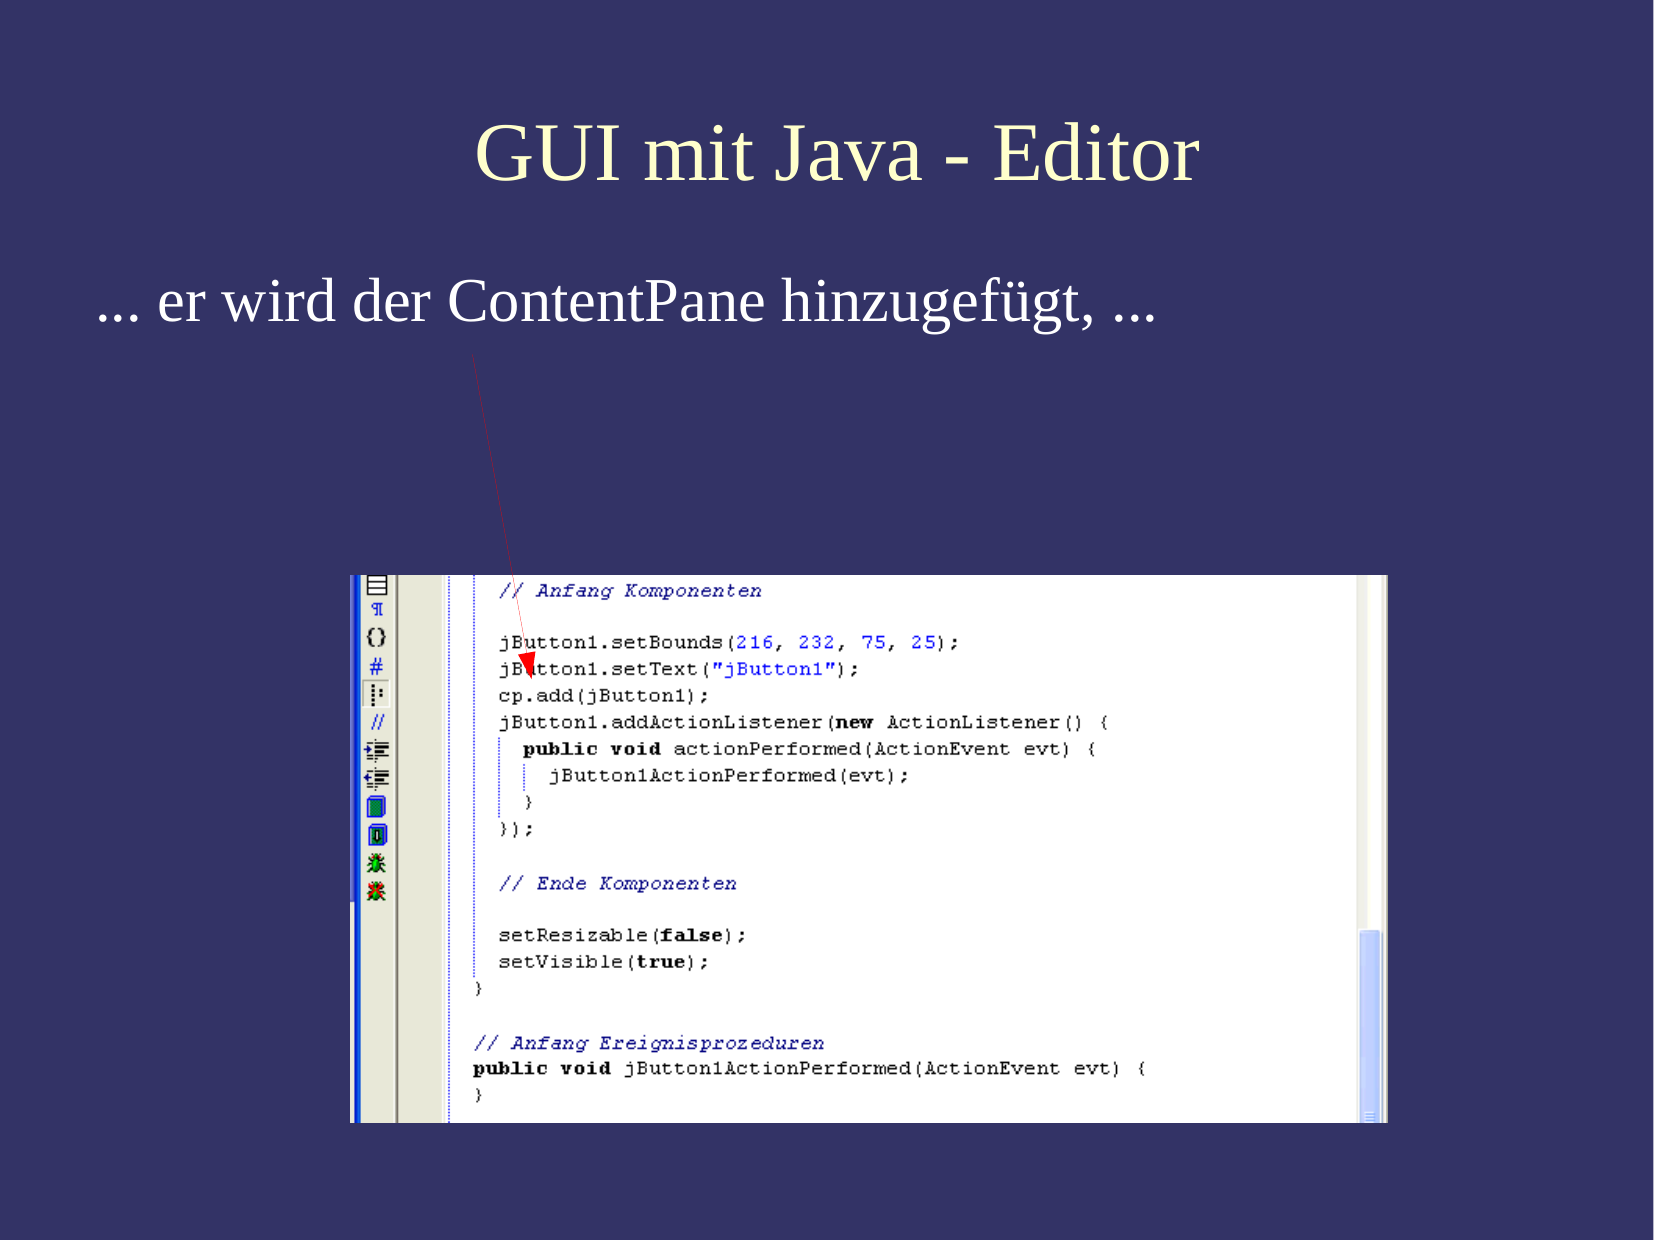

# GUI mit Java - Editor
... er wird der ContentPane hinzugefügt, ...